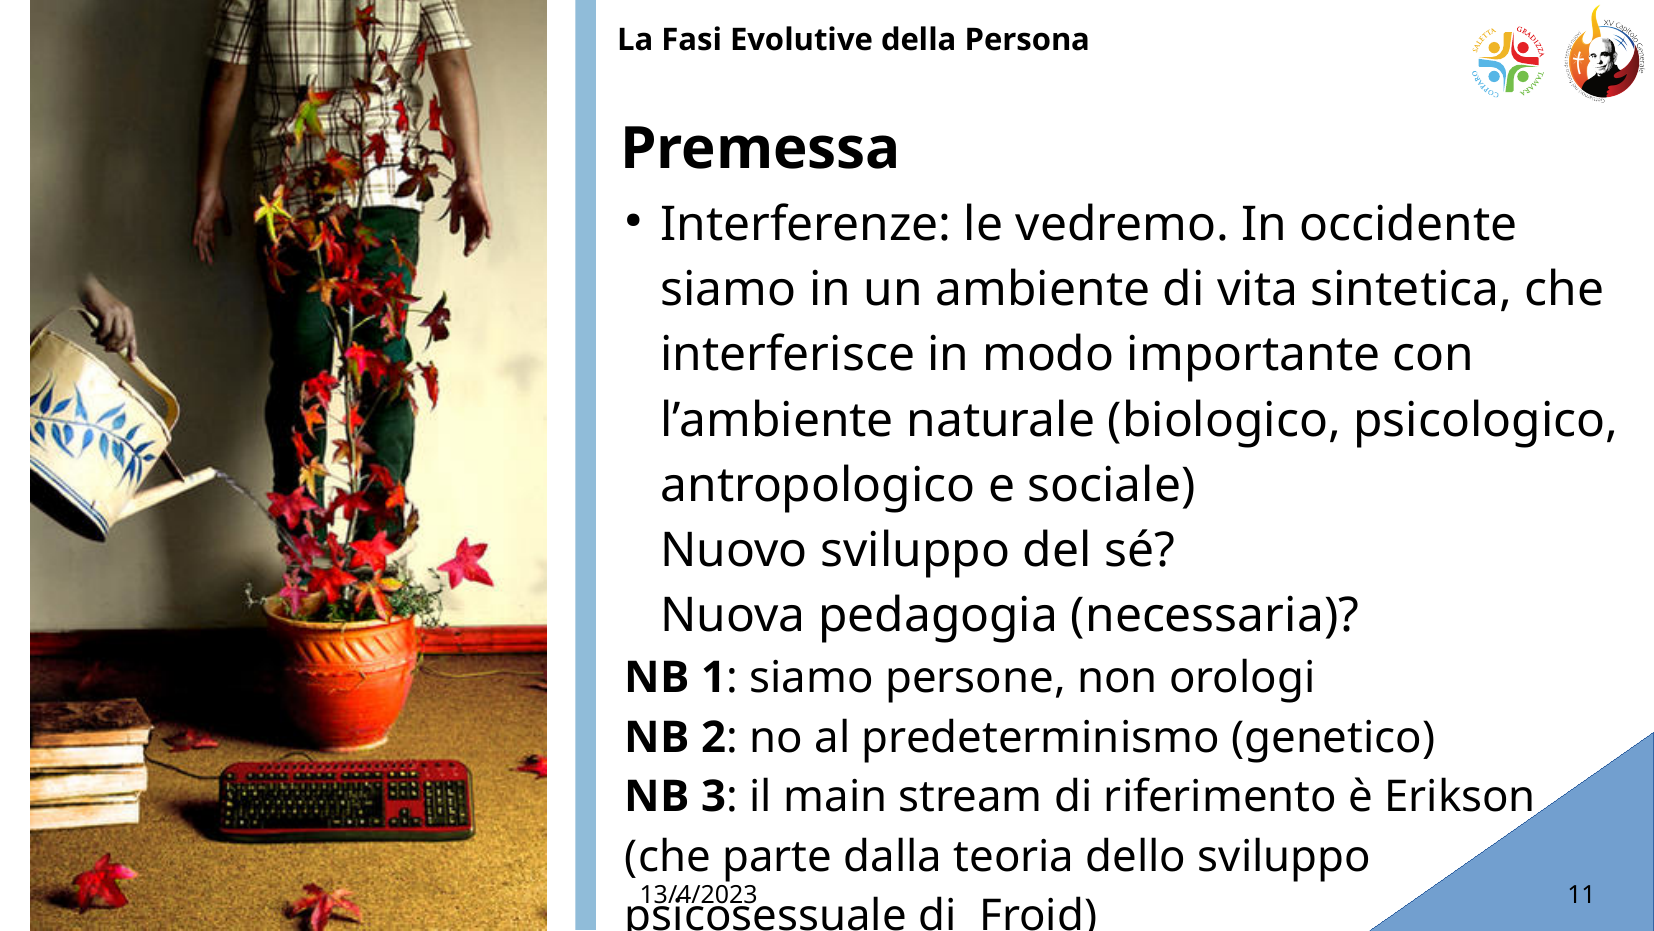

La Fasi Evolutive della Persona
Premessa
# Interferenze: le vedremo. In occidente siamo in un ambiente di vita sintetica, che interferisce in modo importante con l’ambiente naturale (biologico, psicologico, antropologico e sociale) Nuovo sviluppo del sé? Nuova pedagogia (necessaria)?
NB 1: siamo persone, non orologi
NB 2: no al predeterminismo (genetico)
NB 3: il main stream di riferimento è Erikson (che parte dalla teoria dello sviluppo psicosessuale di Froid)